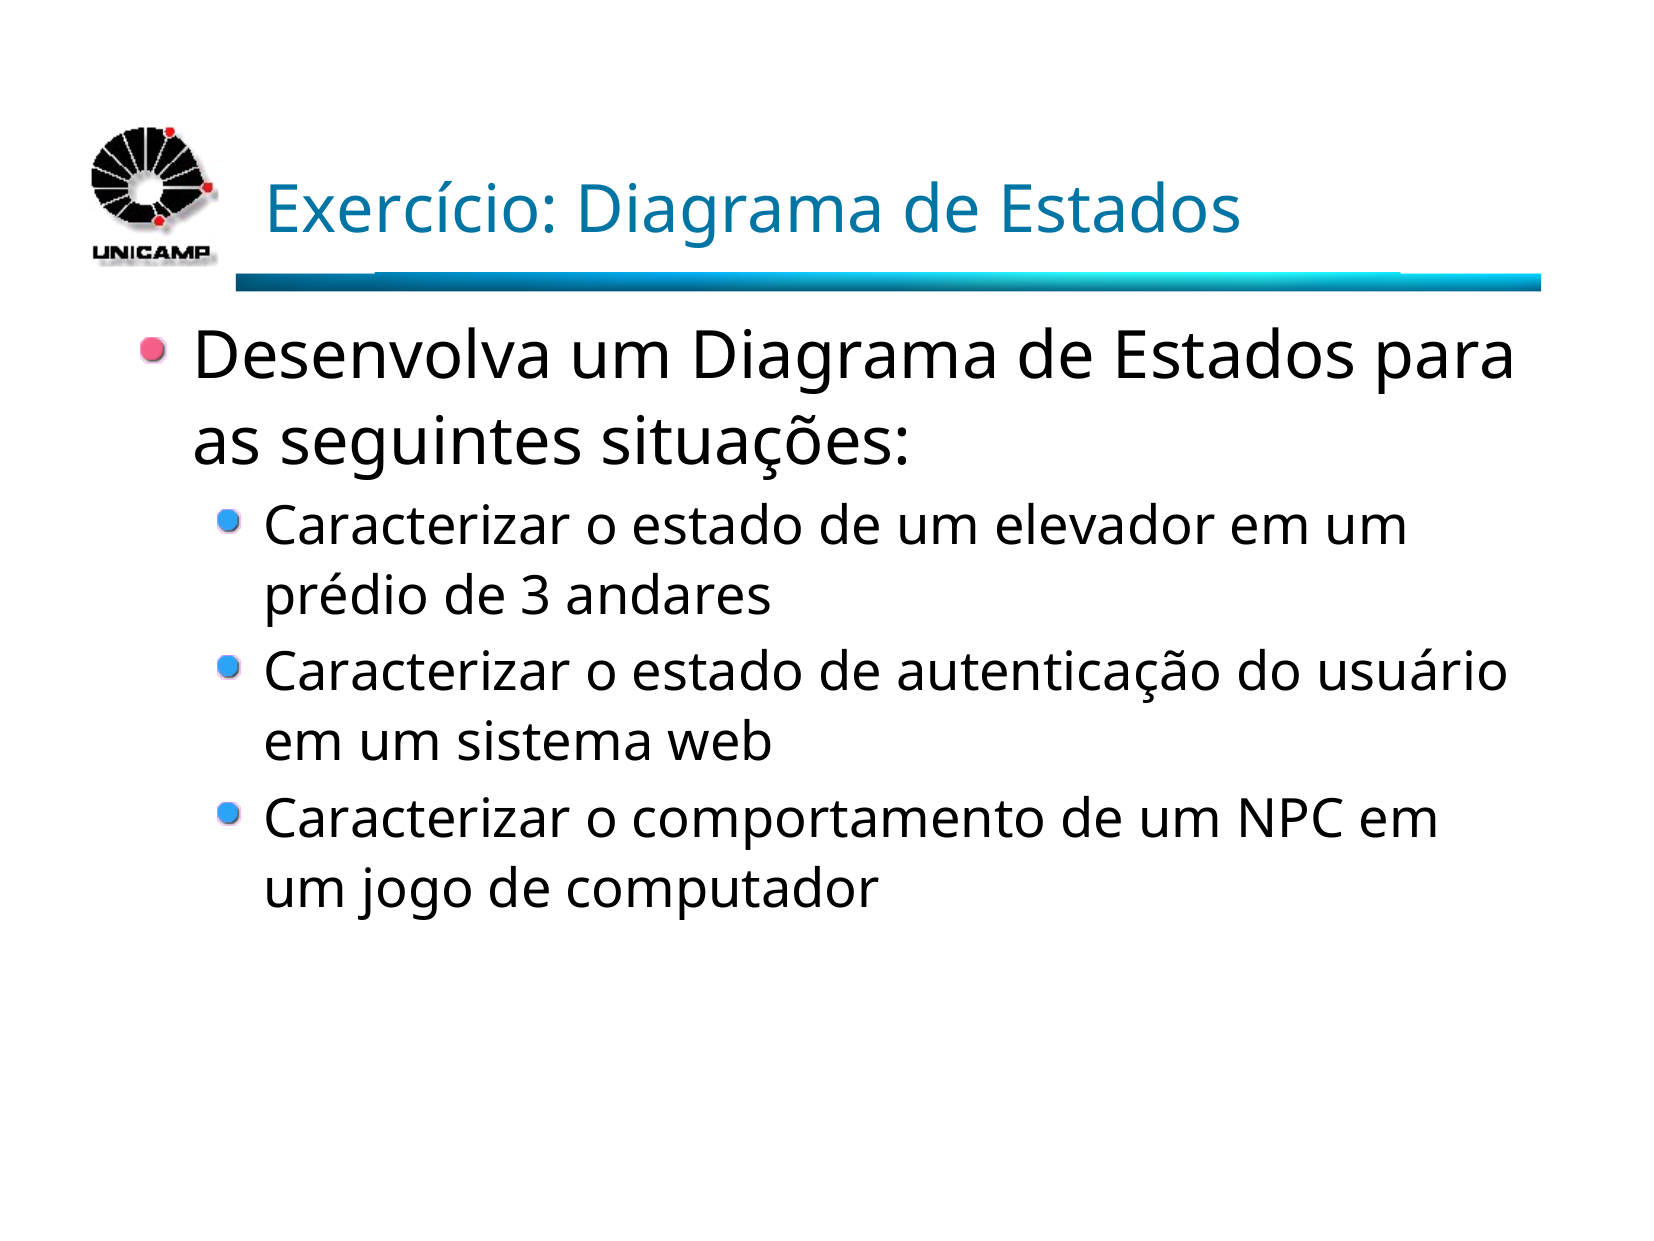

# Exercício: Diagrama de Estados
Desenvolva um Diagrama de Estados para as seguintes situações:
Caracterizar o estado de um elevador em um prédio de 3 andares
Caracterizar o estado de autenticação do usuário em um sistema web
Caracterizar o comportamento de um NPC em um jogo de computador